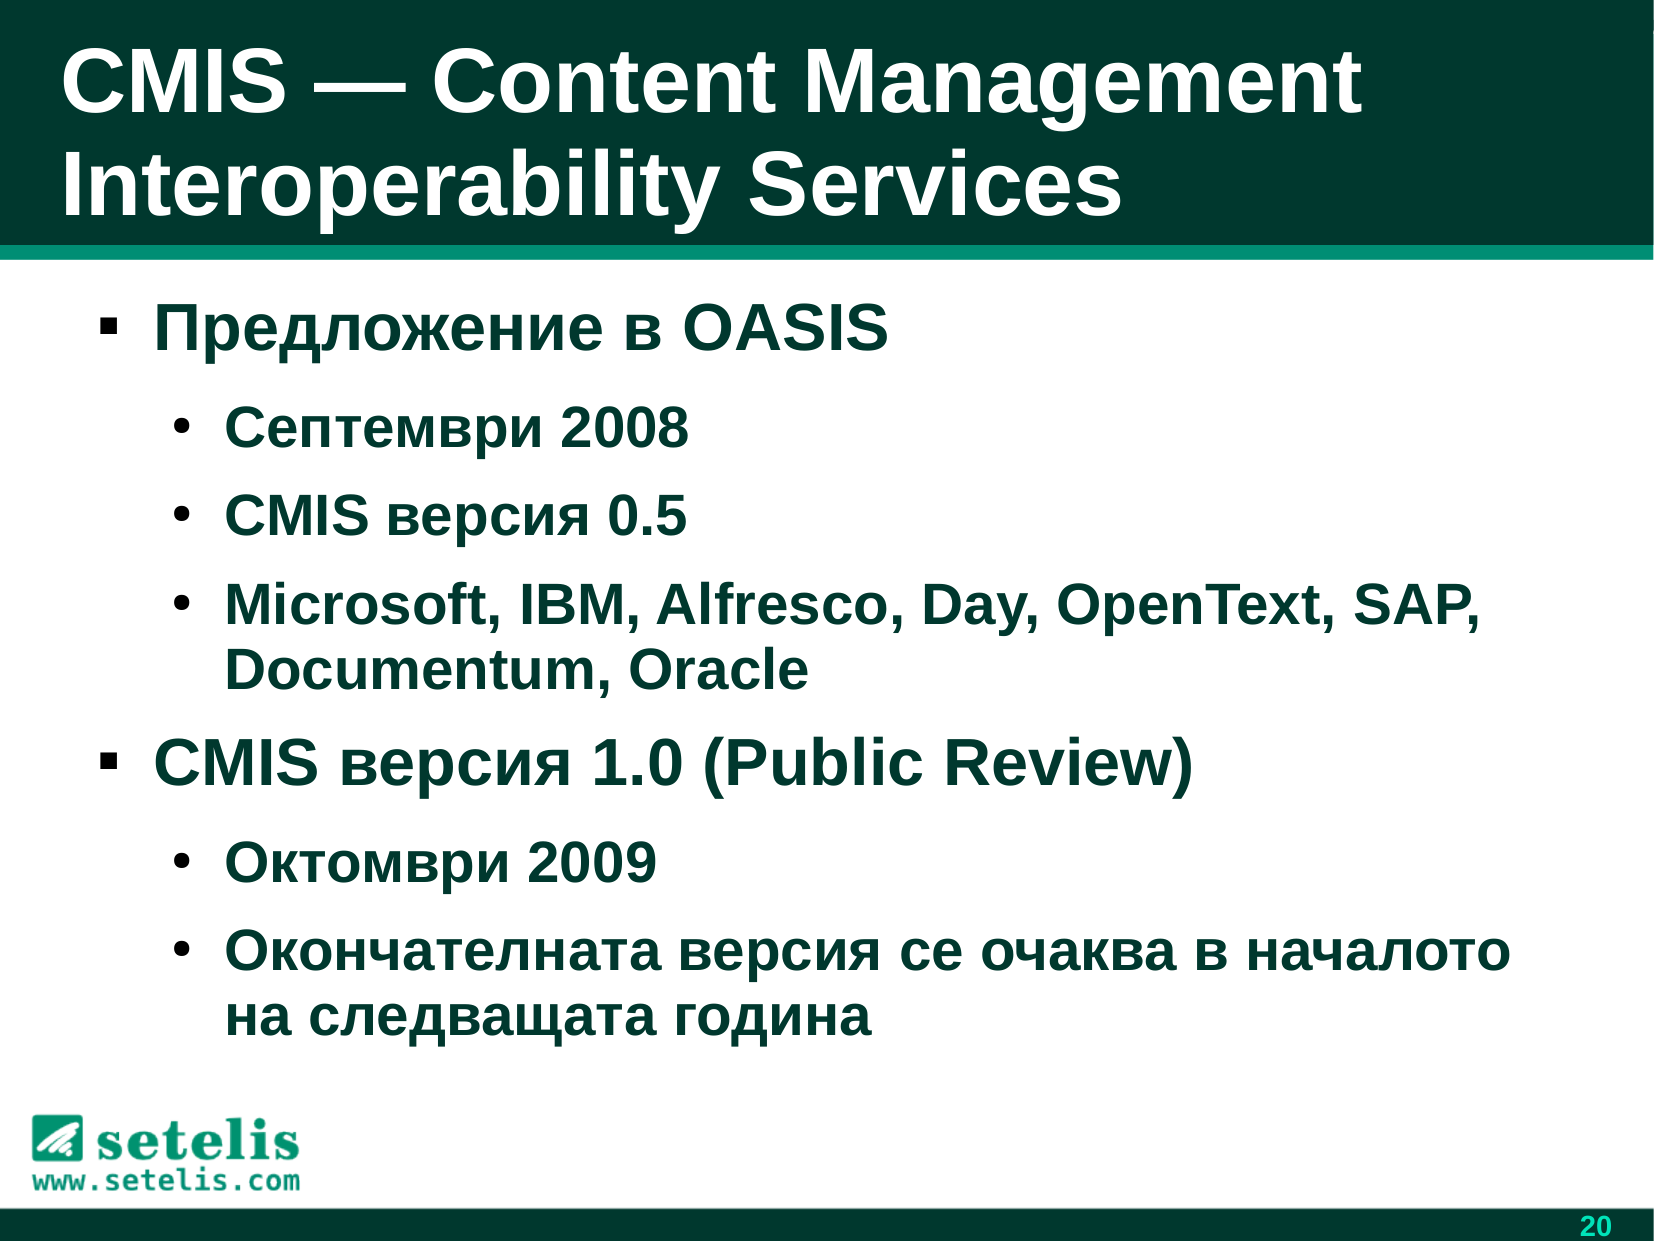

# CMIS — Content Management Interoperability Services
Предложение в OASIS
Септември 2008
CMIS версия 0.5
Microsoft, IBM, Alfresco, Day, OpenText, SAP, Documentum, Oracle
CMIS версия 1.0 (Public Review)
Октомври 2009
Окончателната версия се очаква в началото на следващата година
20